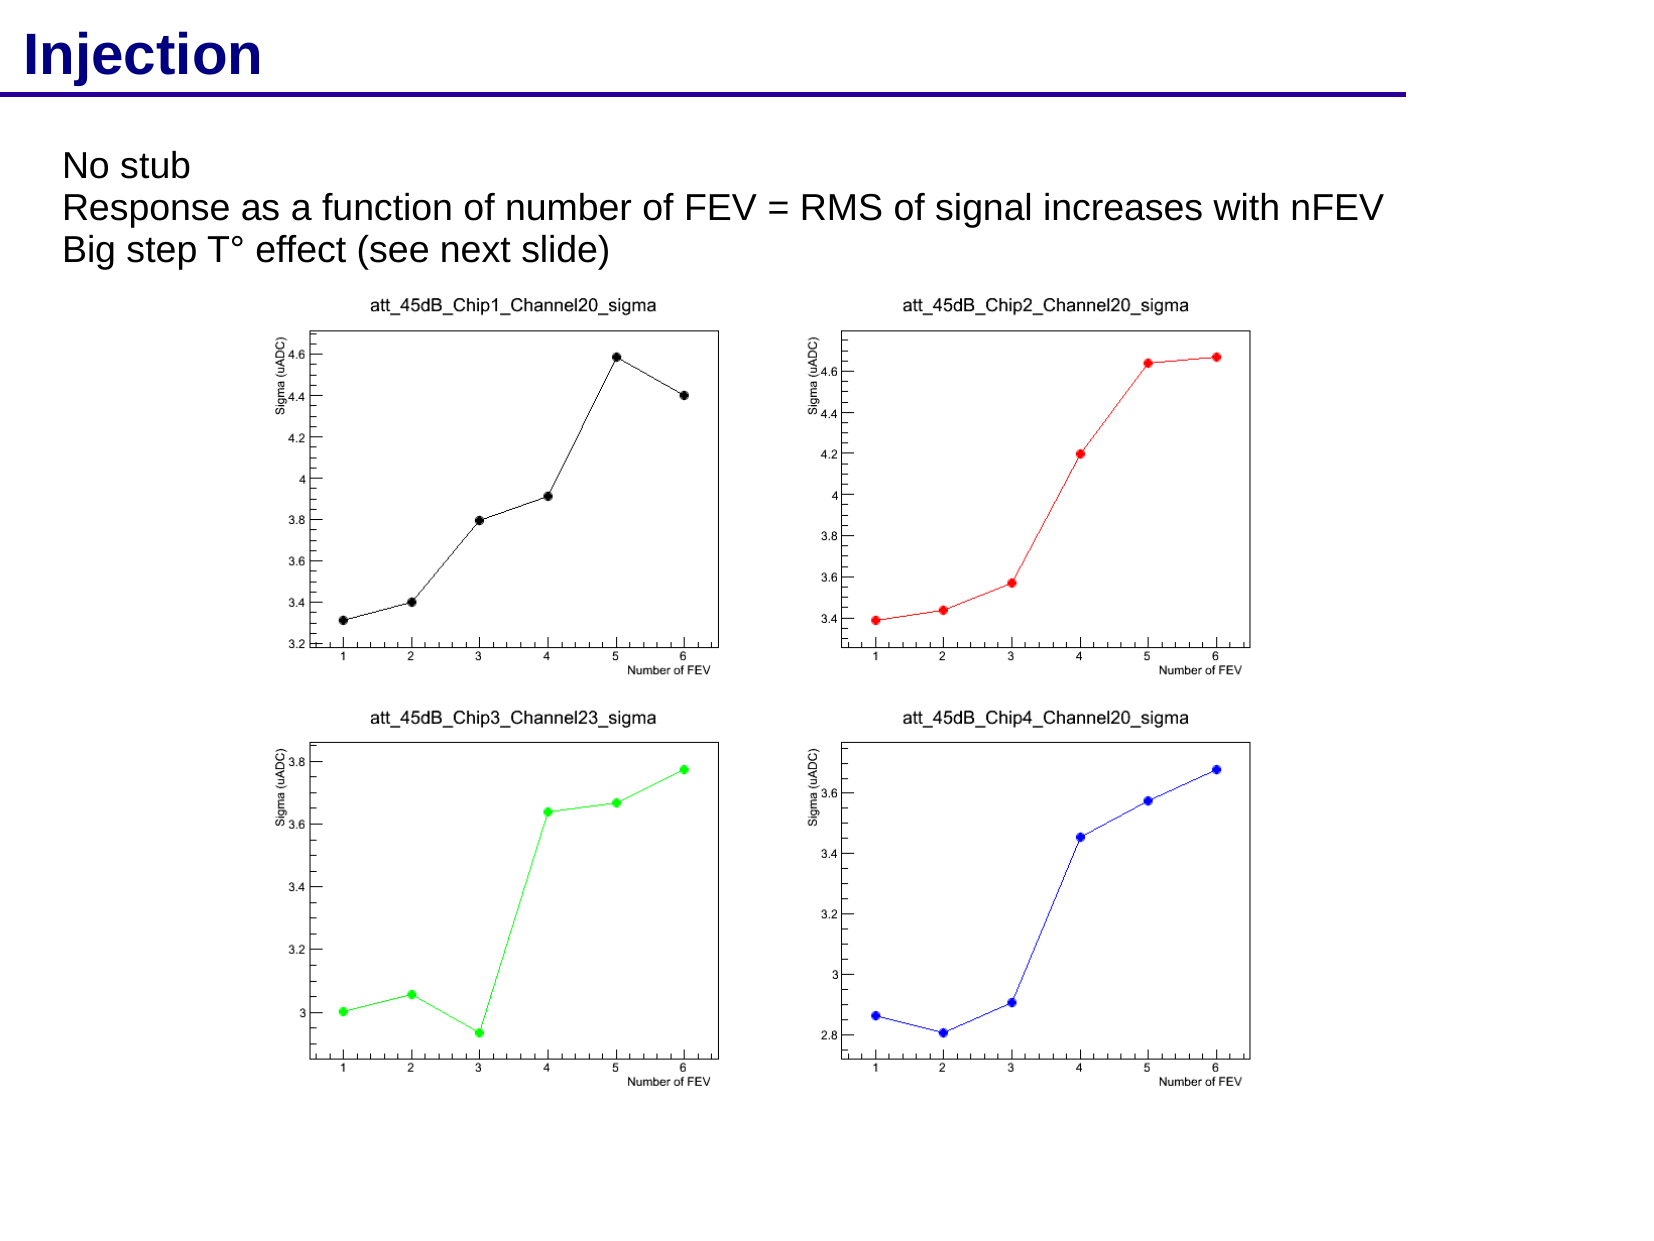

# Injection
No stub
Response as a function of number of FEV = RMS of signal increases with nFEV
Big step T° effect (see next slide)